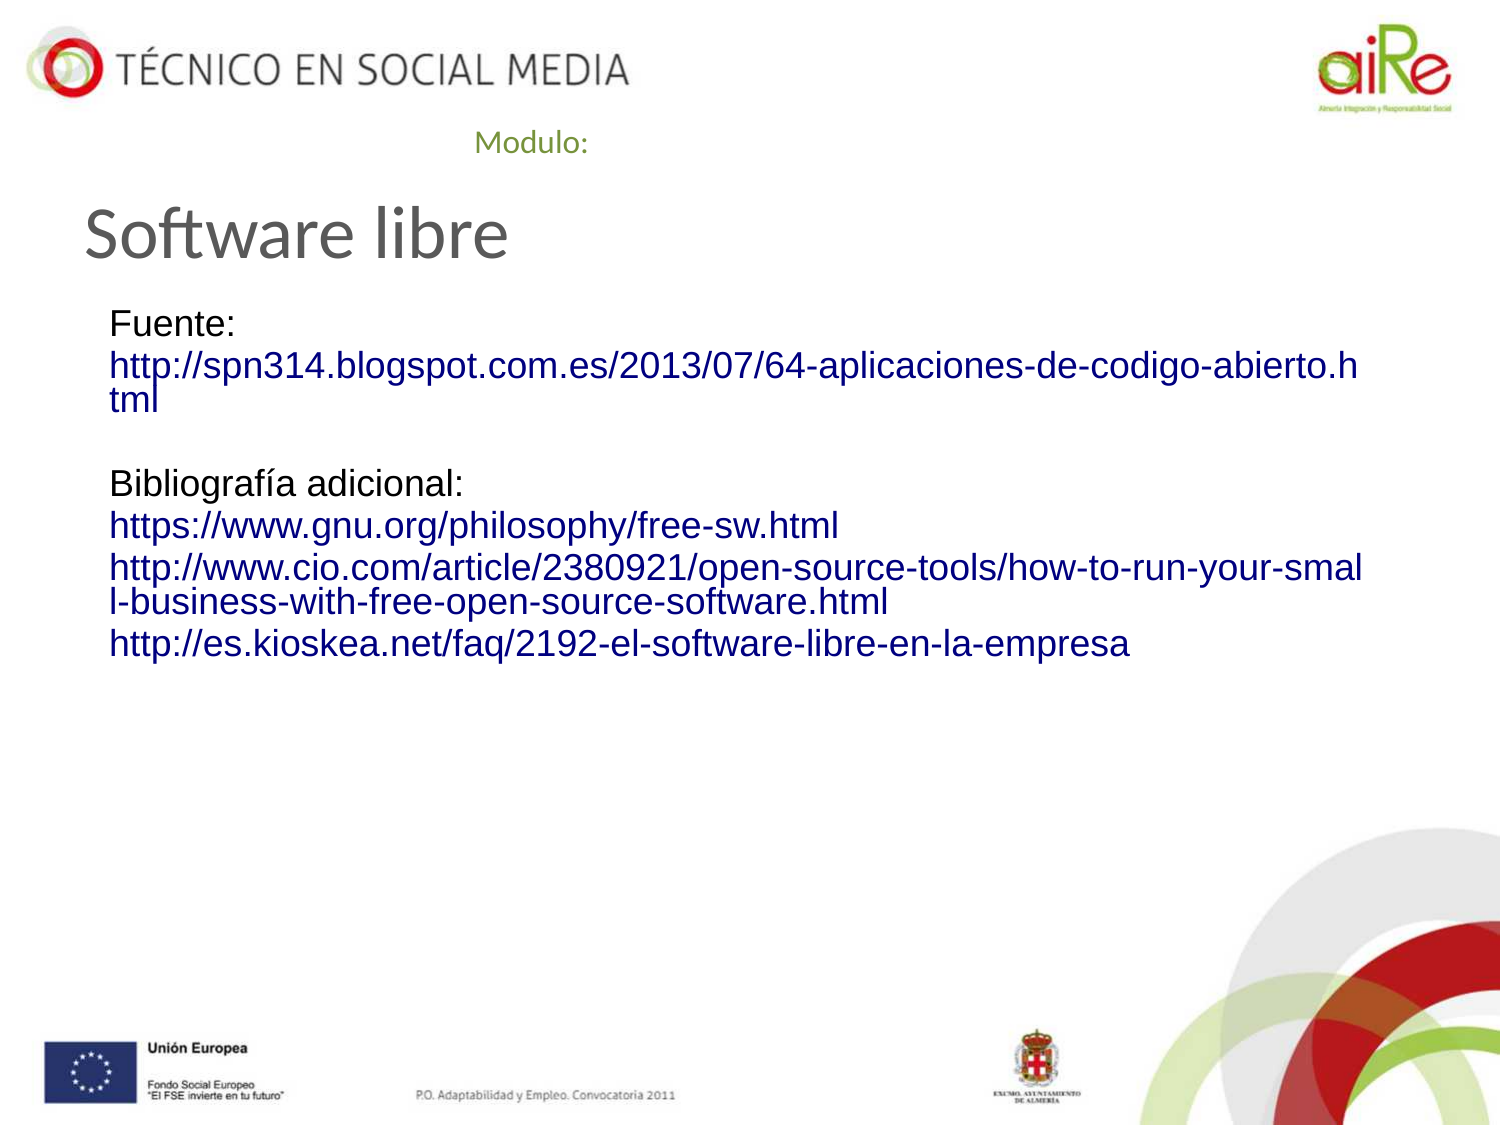

# Modulo:
Software libre
Fuente:
http://spn314.blogspot.com.es/2013/07/64-aplicaciones-de-codigo-abierto.html
Bibliografía adicional:
https://www.gnu.org/philosophy/free-sw.html
http://www.cio.com/article/2380921/open-source-tools/how-to-run-your-small-business-with-free-open-source-software.html
http://es.kioskea.net/faq/2192-el-software-libre-en-la-empresa